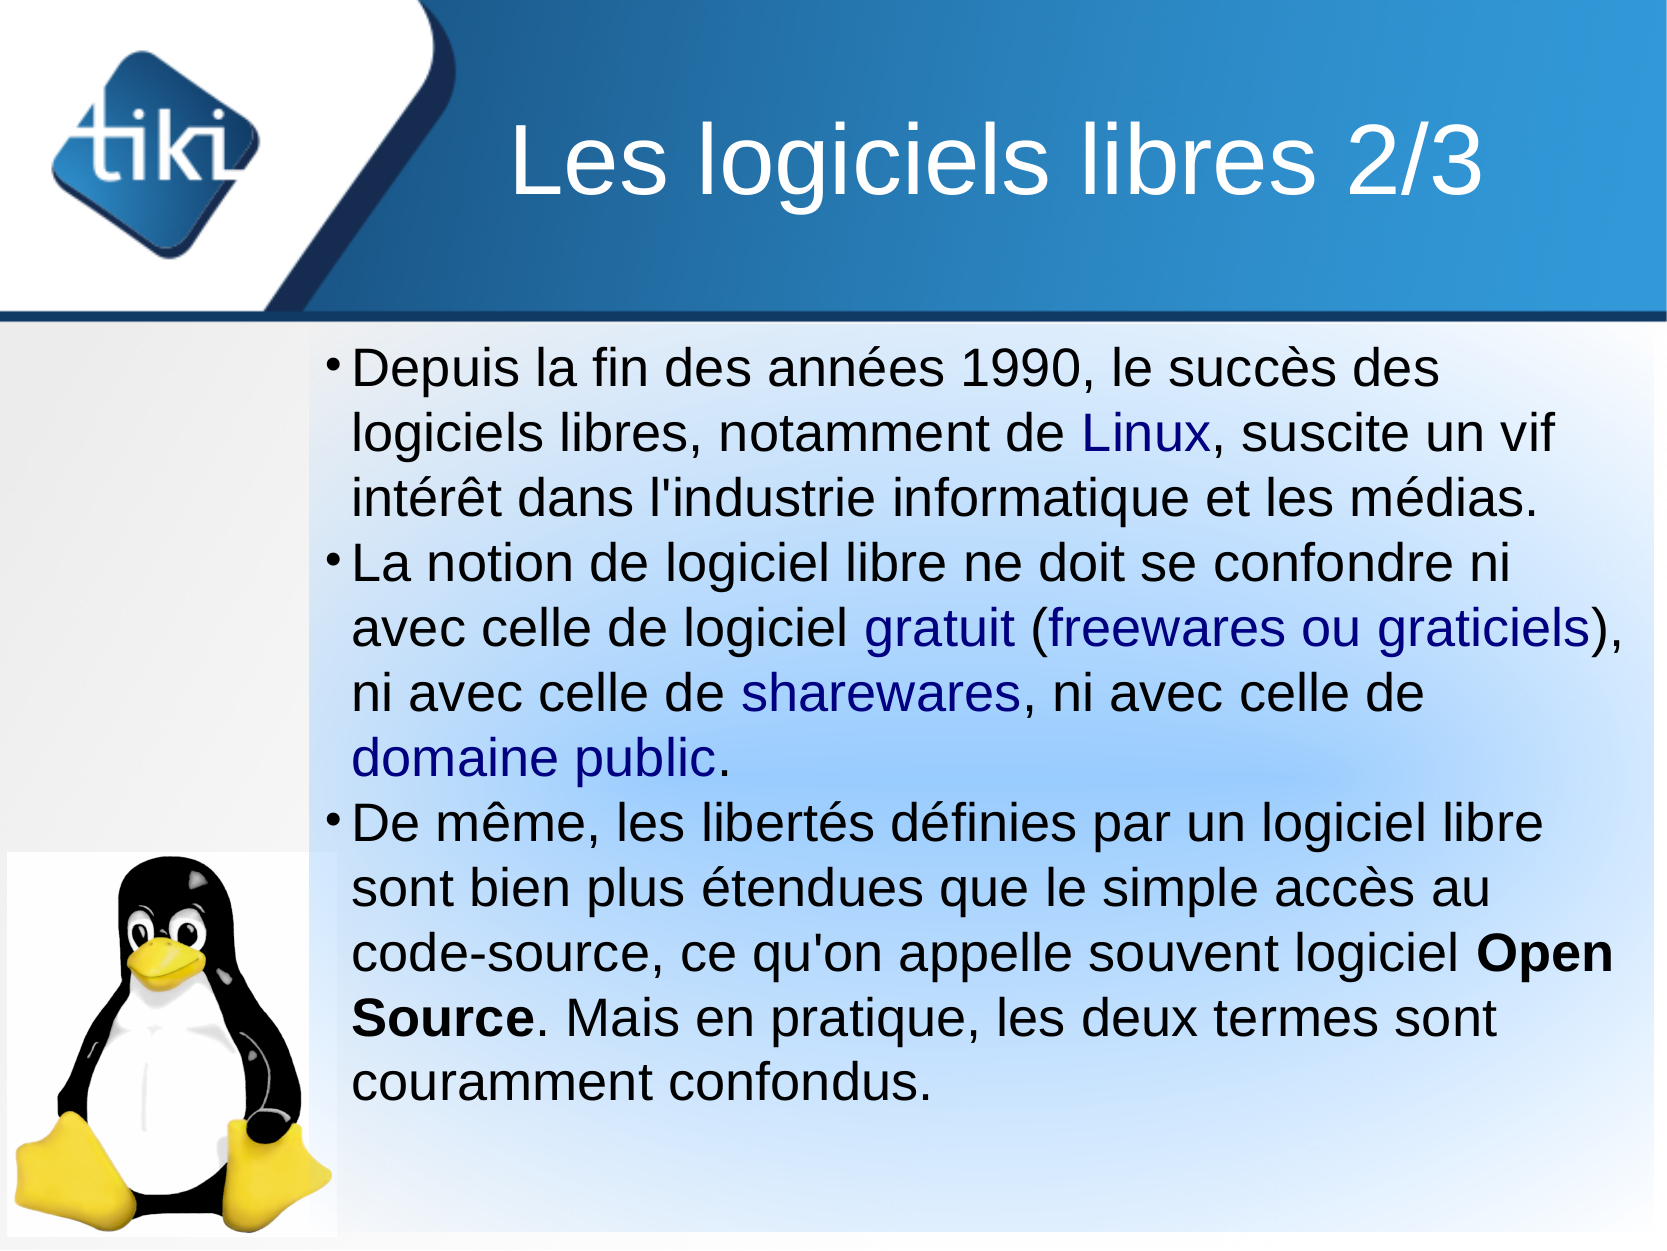

# Les logiciels libres 2/3
Depuis la fin des années 1990, le succès des logiciels libres, notamment de Linux, suscite un vif intérêt dans l'industrie informatique et les médias.
La notion de logiciel libre ne doit se confondre ni avec celle de logiciel gratuit (freewares ou graticiels), ni avec celle de sharewares, ni avec celle de domaine public.
De même, les libertés définies par un logiciel libre sont bien plus étendues que le simple accès au code-source, ce qu'on appelle souvent logiciel Open Source. Mais en pratique, les deux termes sont couramment confondus.